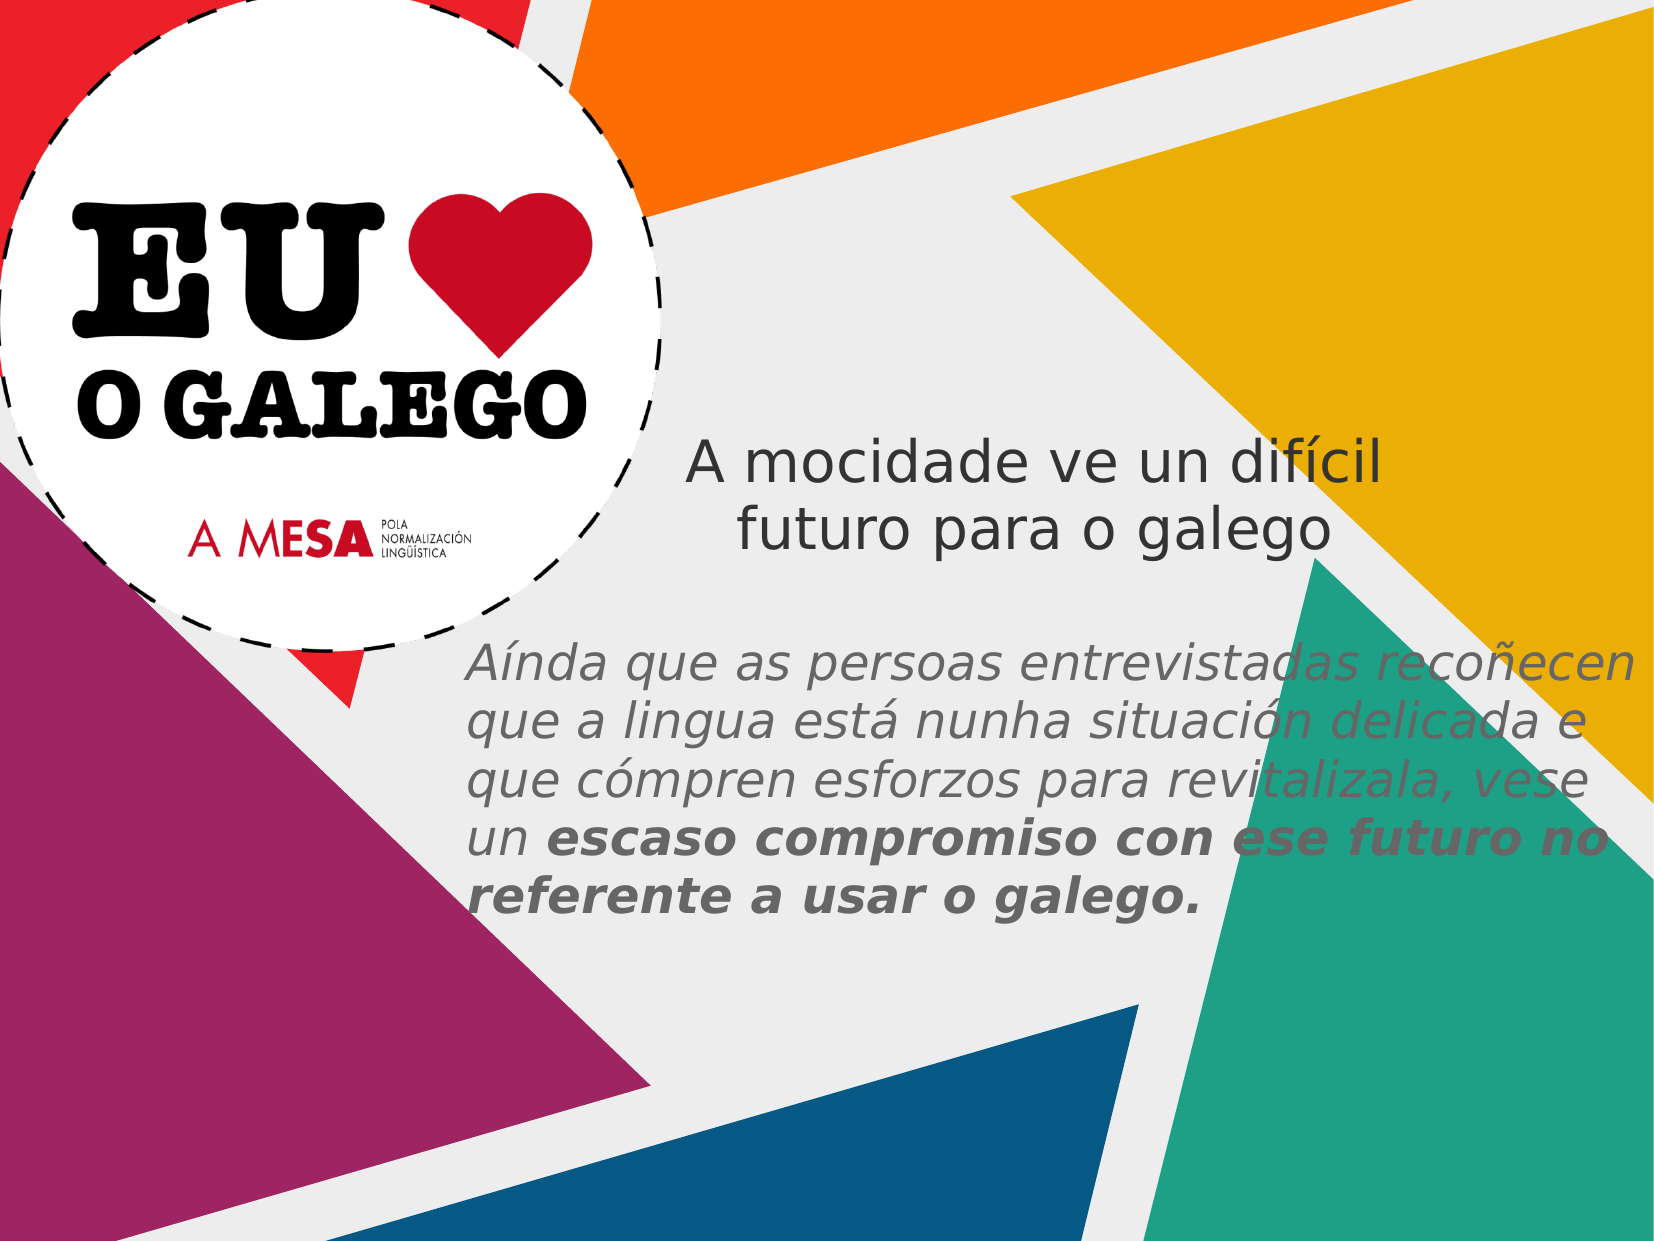

Aínda que as persoas entrevistadas recoñecen que a lingua está nunha situación delicada e que cómpren esforzos para revitalizala, vese un escaso compromiso con ese futuro no referente a usar o galego.
# A mocidade ve un difícil futuro para o galego